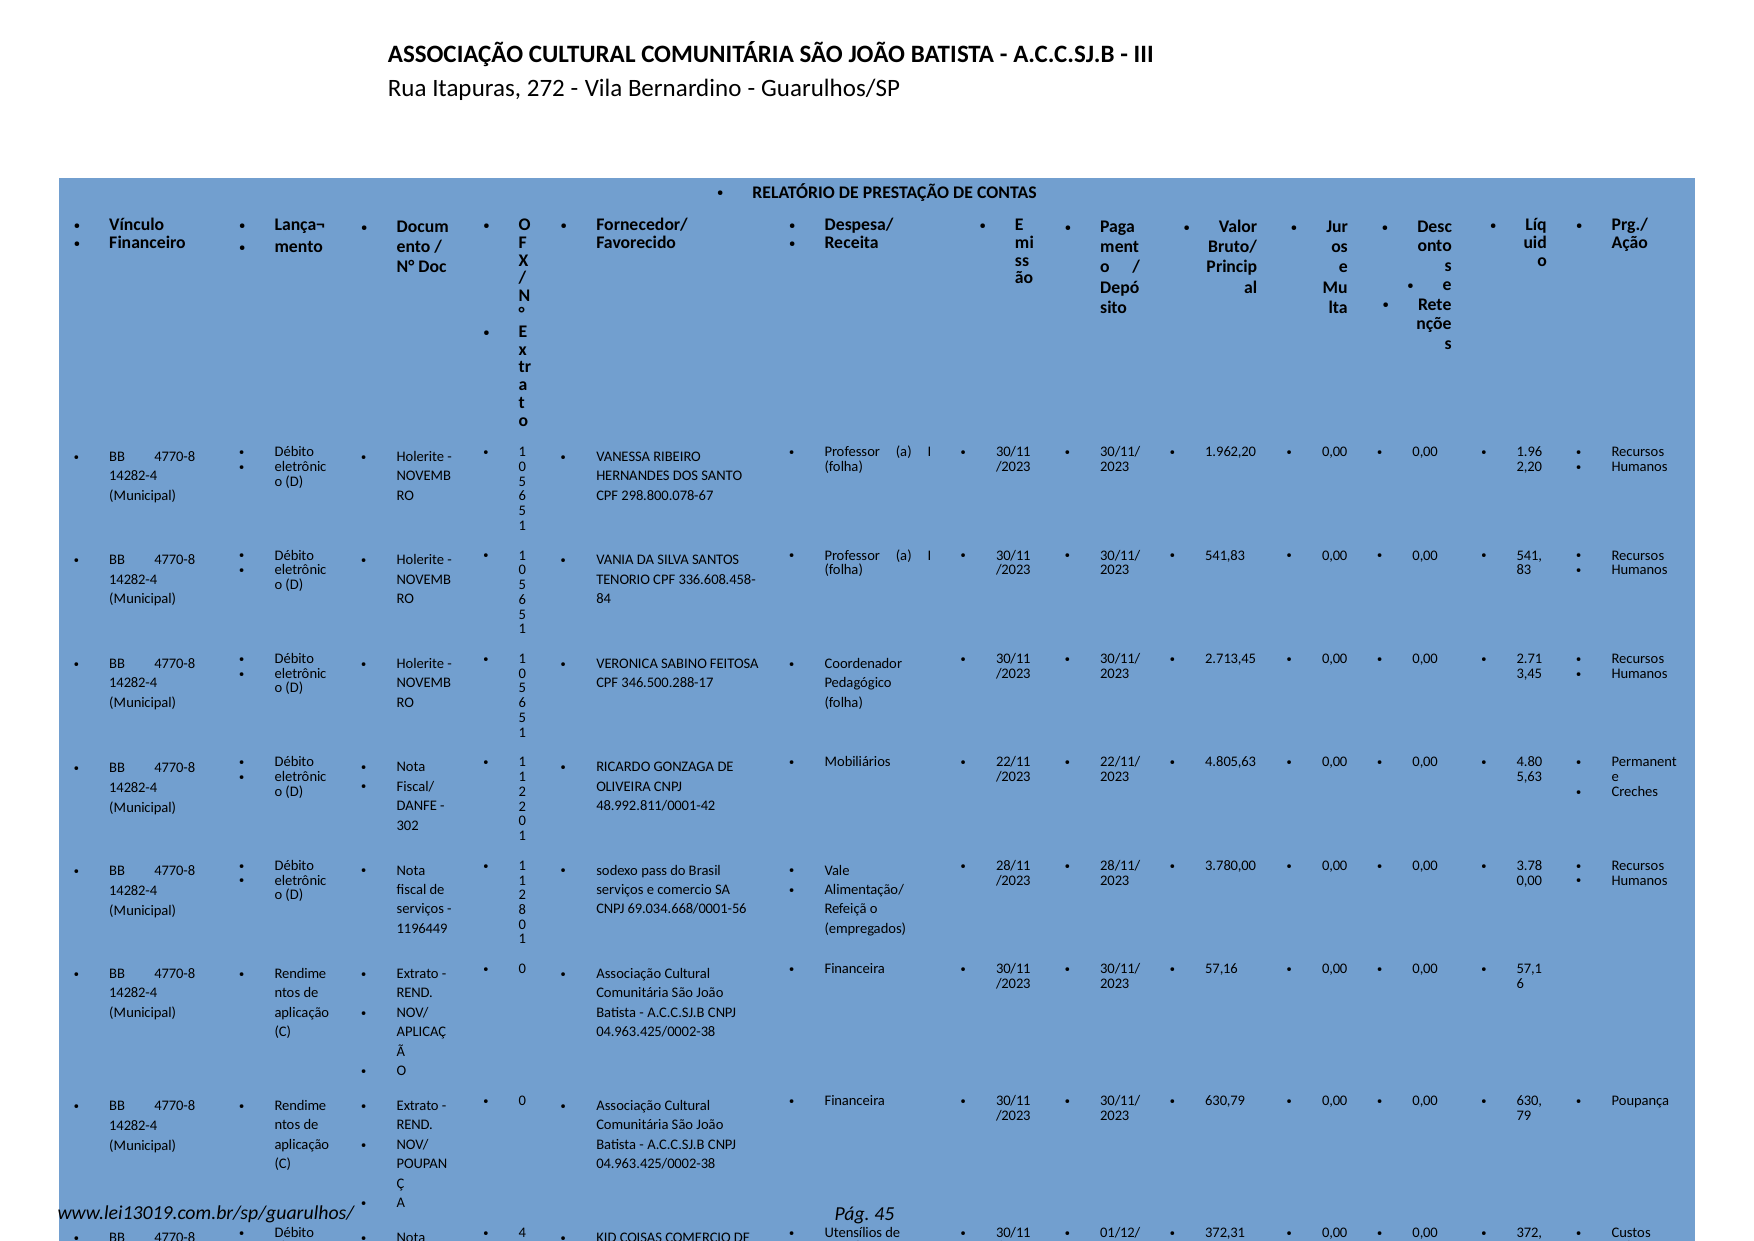

ASSOCIAÇÃO CULTURAL COMUNITÁRIA SÃO JOÃO BATISTA - A.C.C.SJ.B - III
Rua Itapuras, 272 - Vila Bernardino - Guarulhos/SP
| RELATÓRIO DE PRESTAÇÃO DE CONTAS | | | | | | | | | | | | |
| --- | --- | --- | --- | --- | --- | --- | --- | --- | --- | --- | --- | --- |
| Vínculo Financeiro | Lança¬ mento | Documento / N° Doc | OFX/N° Extrato | Fornecedor/ Favorecido | Despesa/ Receita | Emissão | Pagamento / Depósito | Valor Bruto/ Principal | Juros e Multa | Descontos e Retenções | Líquido | Prg./Ação |
| BB 4770-8 14282-4 (Municipal) | Débito eletrônico (D) | Holerite -NOVEMBRO | 105651 | VANESSA RIBEIRO HERNANDES DOS SANTO CPF 298.800.078-67 | Professor (a) I (folha) | 30/11/2023 | 30/11/2023 | 1.962,20 | 0,00 | 0,00 | 1.962,20 | Recursos Humanos |
| BB 4770-8 14282-4 (Municipal) | Débito eletrônico (D) | Holerite -NOVEMBRO | 105651 | VANIA DA SILVA SANTOS TENORIO CPF 336.608.458-84 | Professor (a) I (folha) | 30/11/2023 | 30/11/2023 | 541,83 | 0,00 | 0,00 | 541,83 | Recursos Humanos |
| BB 4770-8 14282-4 (Municipal) | Débito eletrônico (D) | Holerite -NOVEMBRO | 105651 | VERONICA SABINO FEITOSA CPF 346.500.288-17 | Coordenador Pedagógico (folha) | 30/11/2023 | 30/11/2023 | 2.713,45 | 0,00 | 0,00 | 2.713,45 | Recursos Humanos |
| BB 4770-8 14282-4 (Municipal) | Débito eletrônico (D) | Nota Fiscal/DANFE -302 | 112201 | RICARDO GONZAGA DE OLIVEIRA CNPJ 48.992.811/0001-42 | Mobiliários | 22/11/2023 | 22/11/2023 | 4.805,63 | 0,00 | 0,00 | 4.805,63 | Permanente Creches |
| BB 4770-8 14282-4 (Municipal) | Débito eletrônico (D) | Nota fiscal de serviços -1196449 | 112801 | sodexo pass do Brasil serviços e comercio SA CNPJ 69.034.668/0001-56 | Vale Alimentação/Refeiçã o (empregados) | 28/11/2023 | 28/11/2023 | 3.780,00 | 0,00 | 0,00 | 3.780,00 | Recursos Humanos |
| BB 4770-8 14282-4 (Municipal) | Rendimentos de aplicação (C) | Extrato -REND. NOV/APLICAÇÃ O | 0 | Associação Cultural Comunitária São João Batista - A.C.C.SJ.B CNPJ 04.963.425/0002-38 | Financeira | 30/11/2023 | 30/11/2023 | 57,16 | 0,00 | 0,00 | 57,16 | |
| BB 4770-8 14282-4 (Municipal) | Rendimentos de aplicação (C) | Extrato -REND. NOV/POUPANÇ A | 0 | Associação Cultural Comunitária São João Batista - A.C.C.SJ.B CNPJ 04.963.425/0002-38 | Financeira | 30/11/2023 | 30/11/2023 | 630,79 | 0,00 | 0,00 | 630,79 | Poupança |
| BB 4770-8 14282-4 (Municipal) | Débito eletrônico (D) | Nota Fiscal/DANFE -873 | 44035 | KID COISAS COMERCIO DE PAPELARIA E SERVICOS EIRELI CNPJ 33.142.403/0001-24 | Utensílios de Cozinha | 30/11/2023 | 01/12/2023 | 372,31 | 0,00 | 0,00 | 372,31 | Custos Indiretos |
| BB 4770-8 14282-4 (Municipal) | Débito eletrônico (D) | Nota Fiscal/DANFE -872 | 44035 | KID COISAS COMERCIO DE PAPELARIA E SERVICOS EIRELI CNPJ 33.142.403/0001-24 | Materiais de Limpeza | 30/11/2023 | 01/12/2023 | 7.706,54 | 0,00 | 0,00 | 7.706,54 | Custos Indiretos |
| BB 4770-8 14282-4 (Municipal) | Débito eletrônico (D) | Fatura -NOVEMBRO | 120101 | CIA DE SANEAMENTO BASICO DO ESTADO DE SAO PAULO SABESP CNPJ 43.776.517/0001-80 | Água e Esgoto | 01/11/2023 | 01/12/2023 | 2.156,93 | 0,00 | 0,00 | 2.156,93 | Custos Indiretos |
| BB 4770-8 14282-4 (Municipal) | Débito eletrônico (D) | Recibo -NOVEMBRO | 120102 | ADELIA SANTOS DE ALMEIDA CPF 143.730.248-39 | Locação de Imóvel PF | 01/12/2023 | 01/12/2023 | 4.336,68 | 0,00 | 0,00 | 4.336,68 | Locação |
www.lei13019.com.br/sp/guarulhos/
Pág. 45